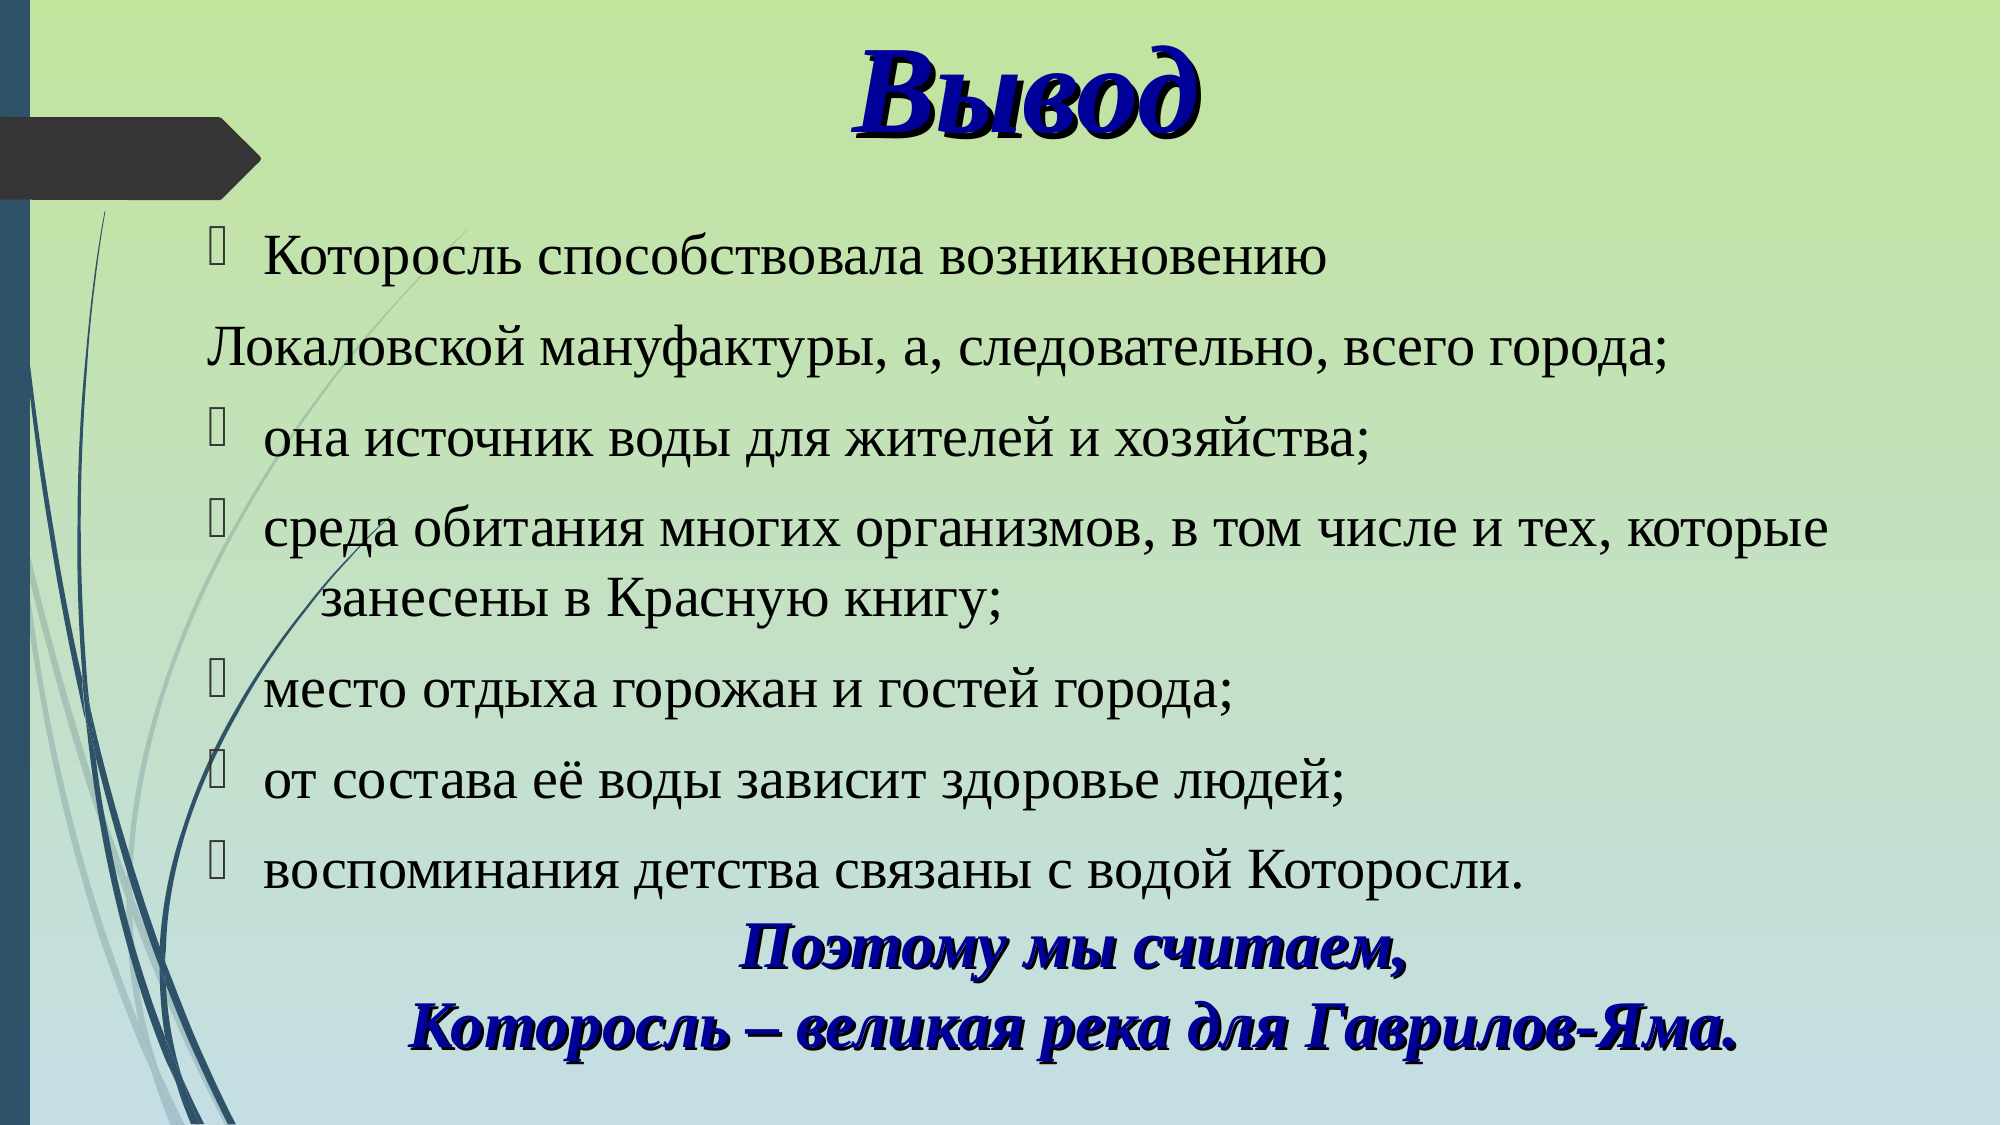

# Вывод
Которосль способствовала возникновению
Локаловской мануфактуры, а, следовательно, всего города;
она источник воды для жителей и хозяйства;
среда обитания многих организмов, в том числе и тех, которые занесены в Красную книгу;
место отдыха горожан и гостей города;
от состава её воды зависит здоровье людей;
воспоминания детства связаны с водой Которосли.
Поэтому мы считаем,
Которосль – великая река для Гаврилов-Яма.